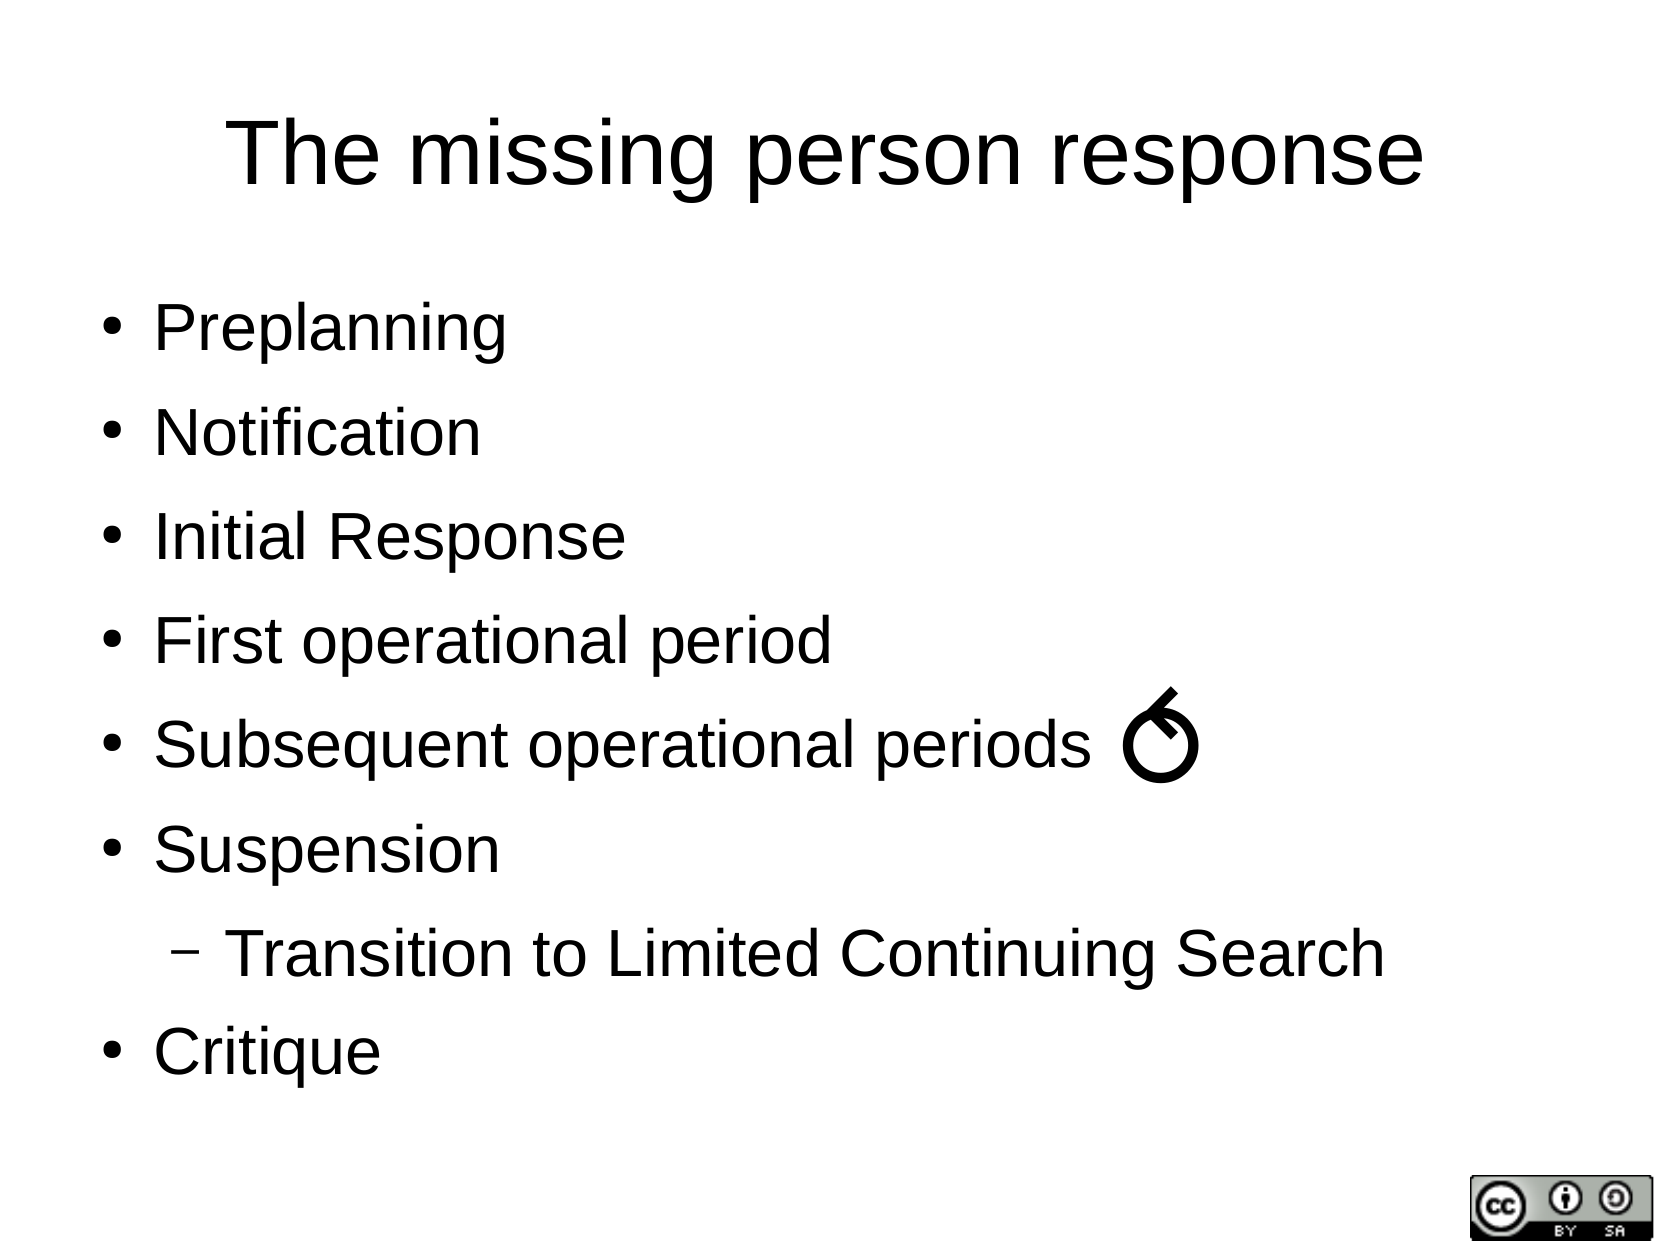

# The missing person response
Preplanning
Notification
Initial Response
First operational period
Subsequent operational periods
Suspension
Transition to Limited Continuing Search
Critique
⥀